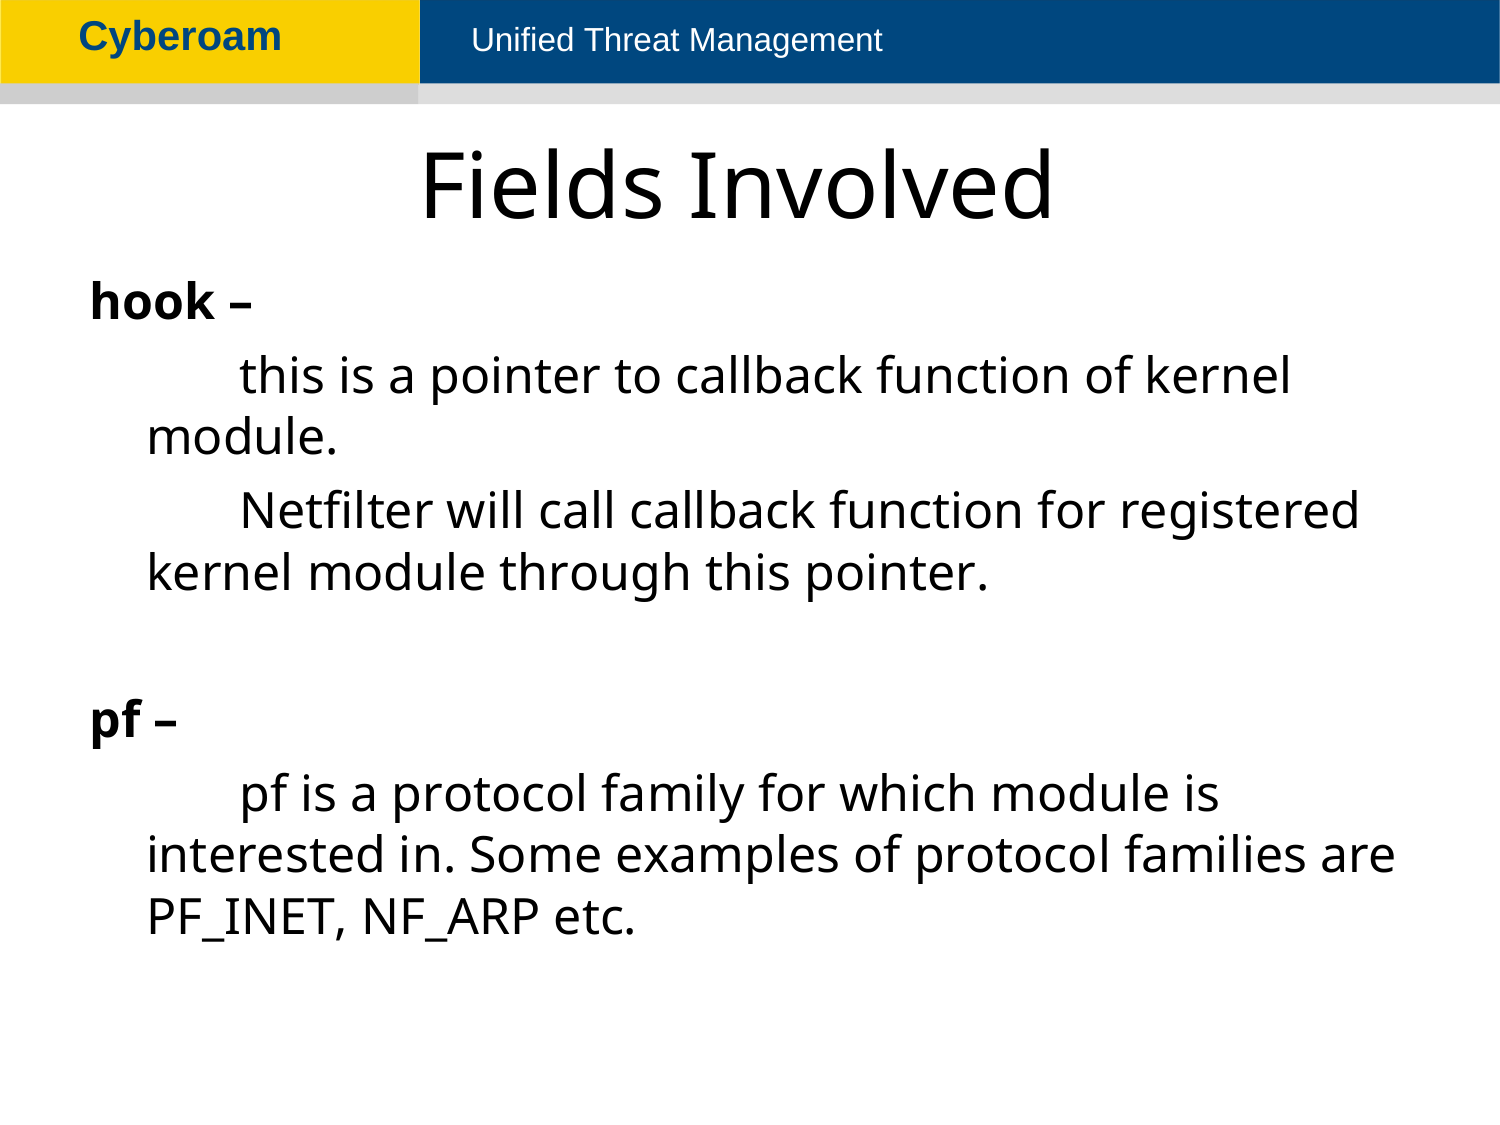

# Fields Involved
hook –
		this is a pointer to callback function of kernel module.
		Netfilter will call callback function for registered kernel module through this pointer.
pf –
		pf is a protocol family for which module is interested in. Some examples of protocol families are PF_INET, NF_ARP etc.